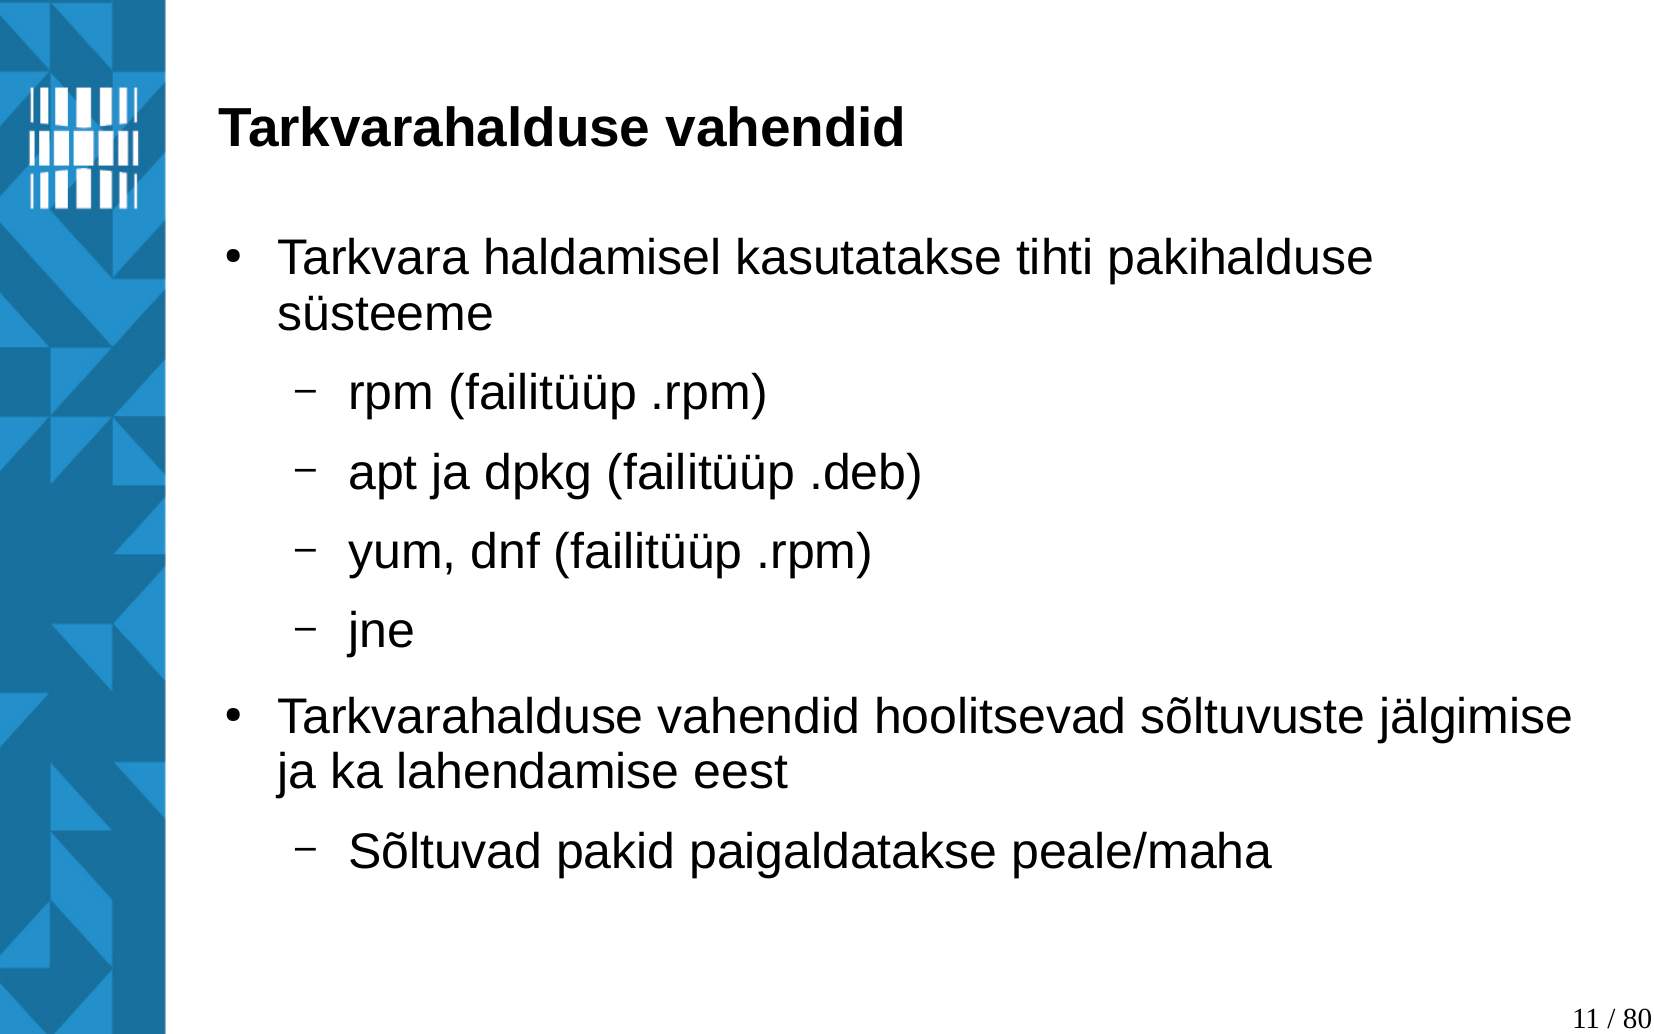

# Tarkvarahalduse vahendid
Tarkvara haldamisel kasutatakse tihti pakihalduse süsteeme
rpm (failitüüp .rpm)
apt ja dpkg (failitüüp .deb)
yum, dnf (failitüüp .rpm)
jne
Tarkvarahalduse vahendid hoolitsevad sõltuvuste jälgimise ja ka lahendamise eest
Sõltuvad pakid paigaldatakse peale/maha
11